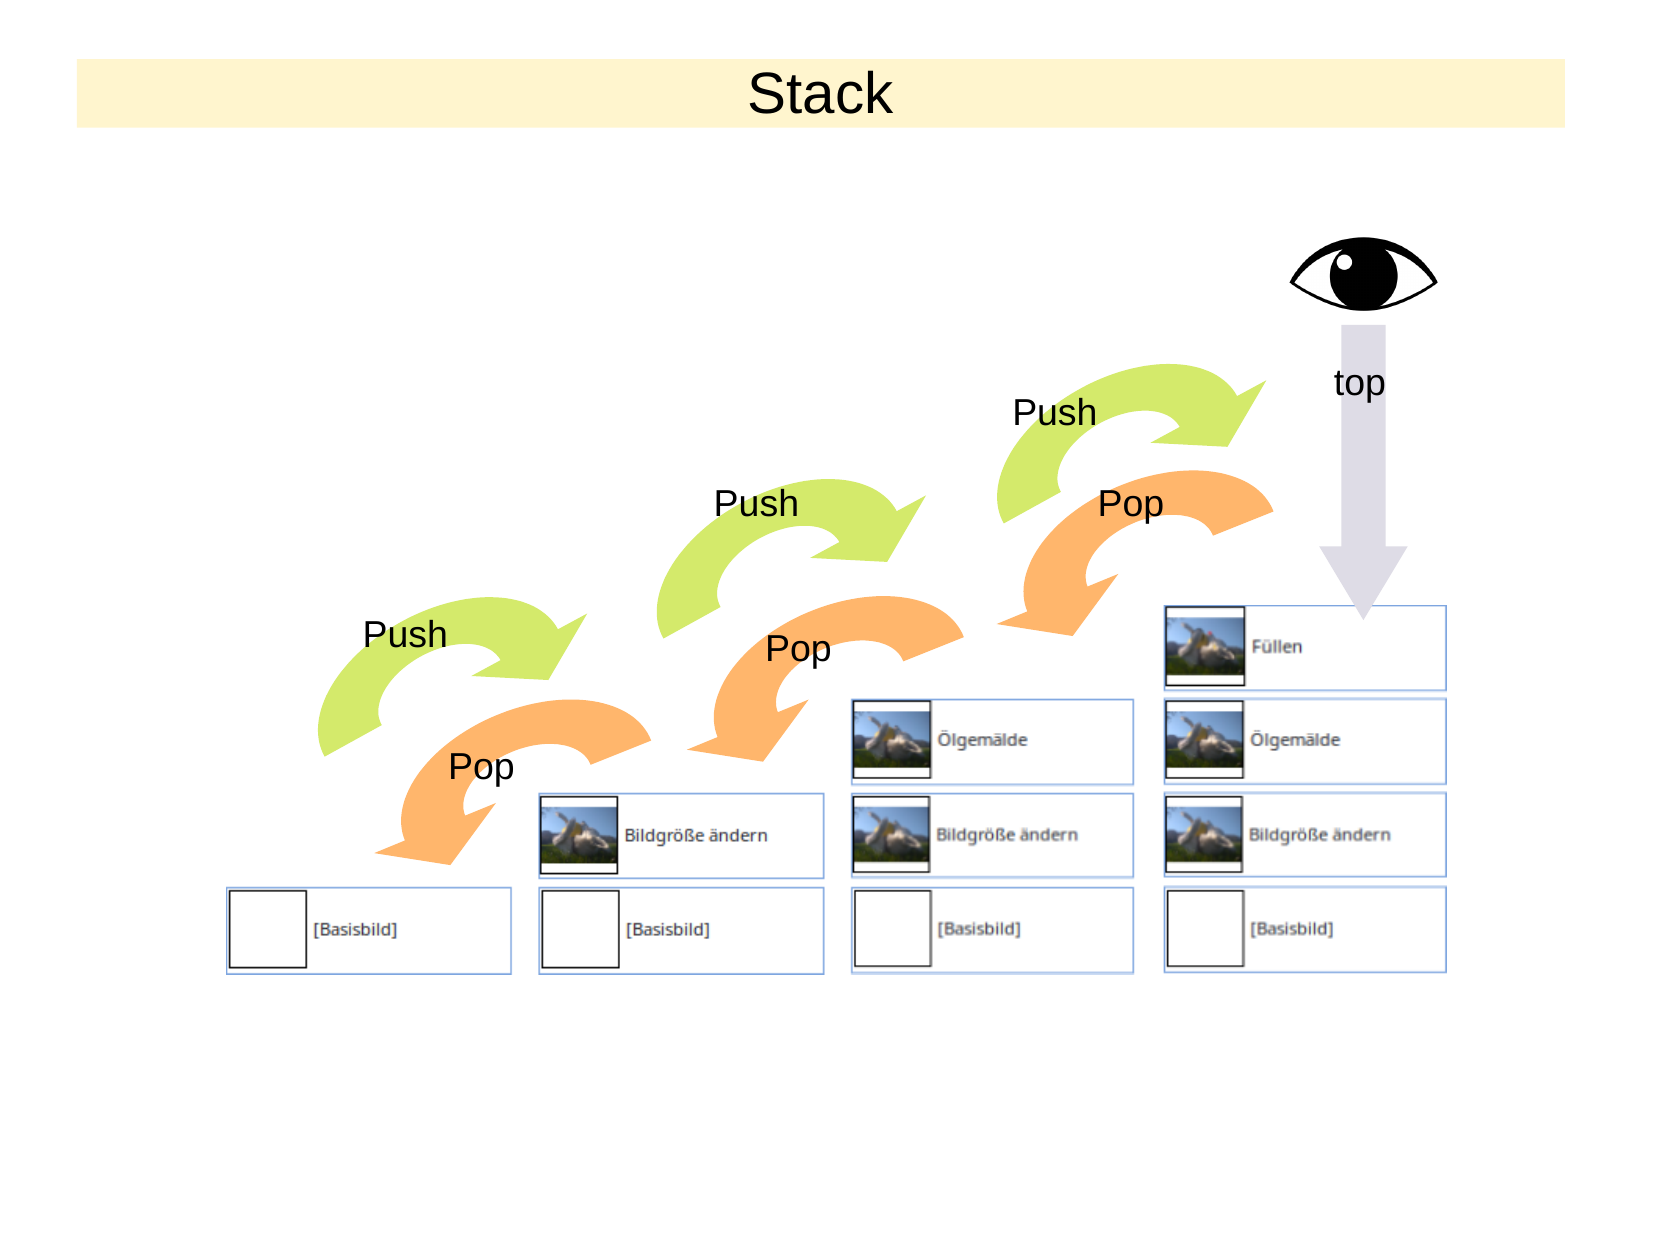

# Stack
top
Push
Push
Pop
Push
Pop
Pop